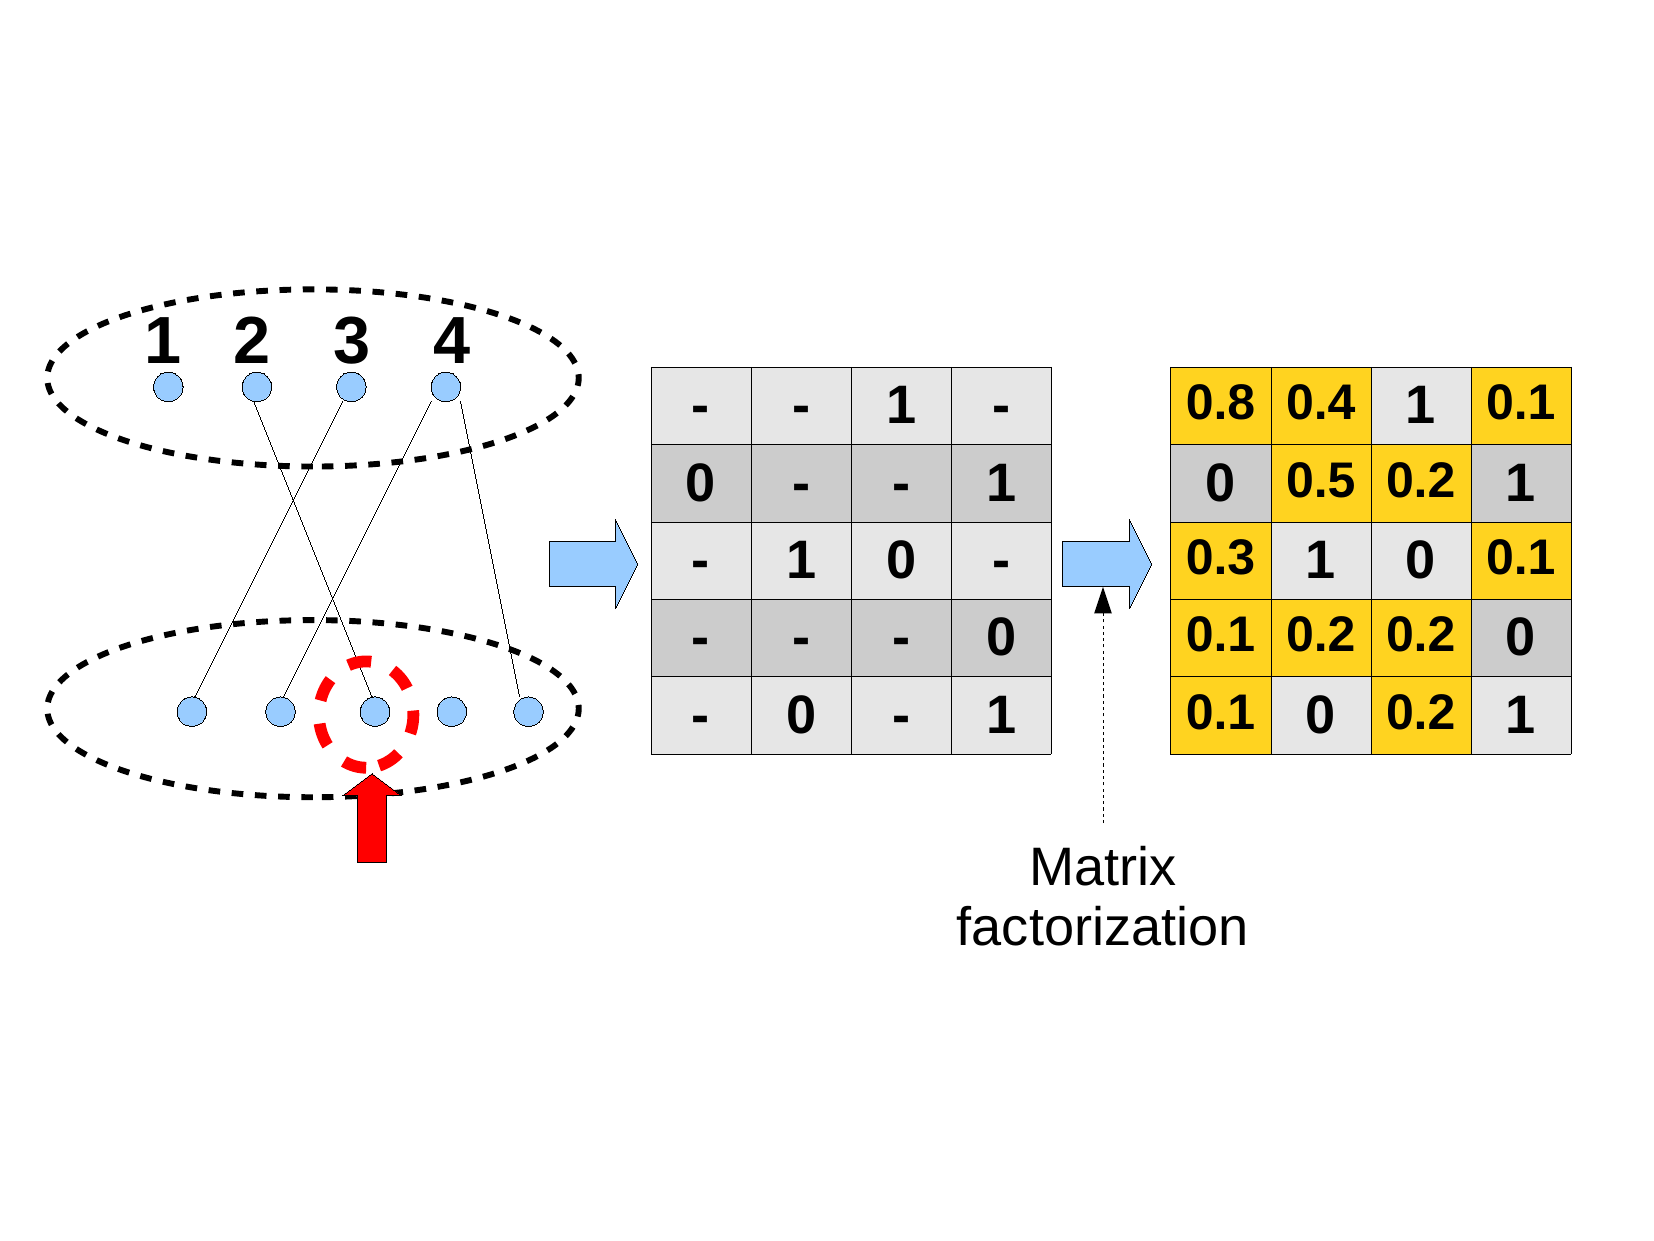

1
2
3
4
| - | - | 1 | - |
| --- | --- | --- | --- |
| 0 | - | - | 1 |
| - | 1 | 0 | - |
| - | - | - | 0 |
| - | 0 | - | 1 |
| 0.8 | 0.4 | 1 | 0.1 |
| --- | --- | --- | --- |
| 0 | 0.5 | 0.2 | 1 |
| 0.3 | 1 | 0 | 0.1 |
| 0.1 | 0.2 | 0.2 | 0 |
| 0.1 | 0 | 0.2 | 1 |
Matrix factorization